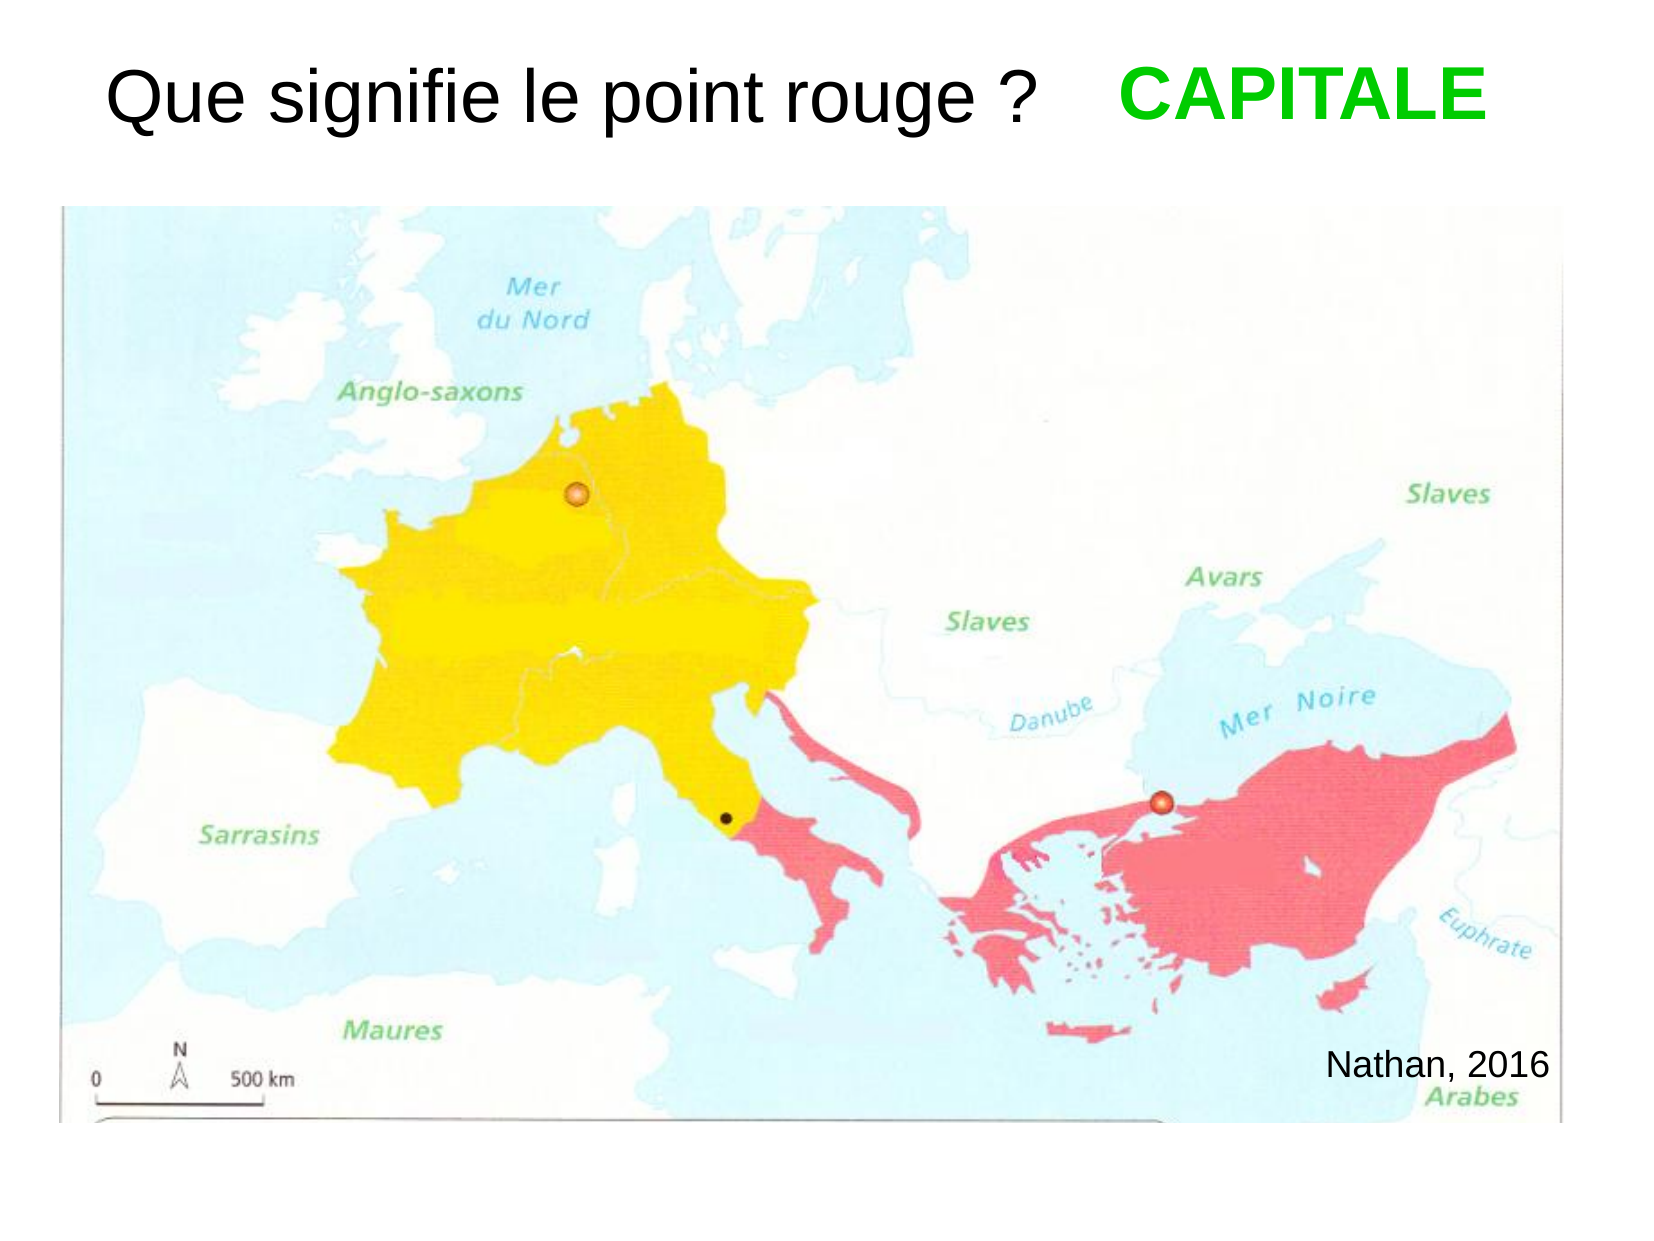

CAPITALE
# Que signifie le point rouge ?
Nathan, 2016